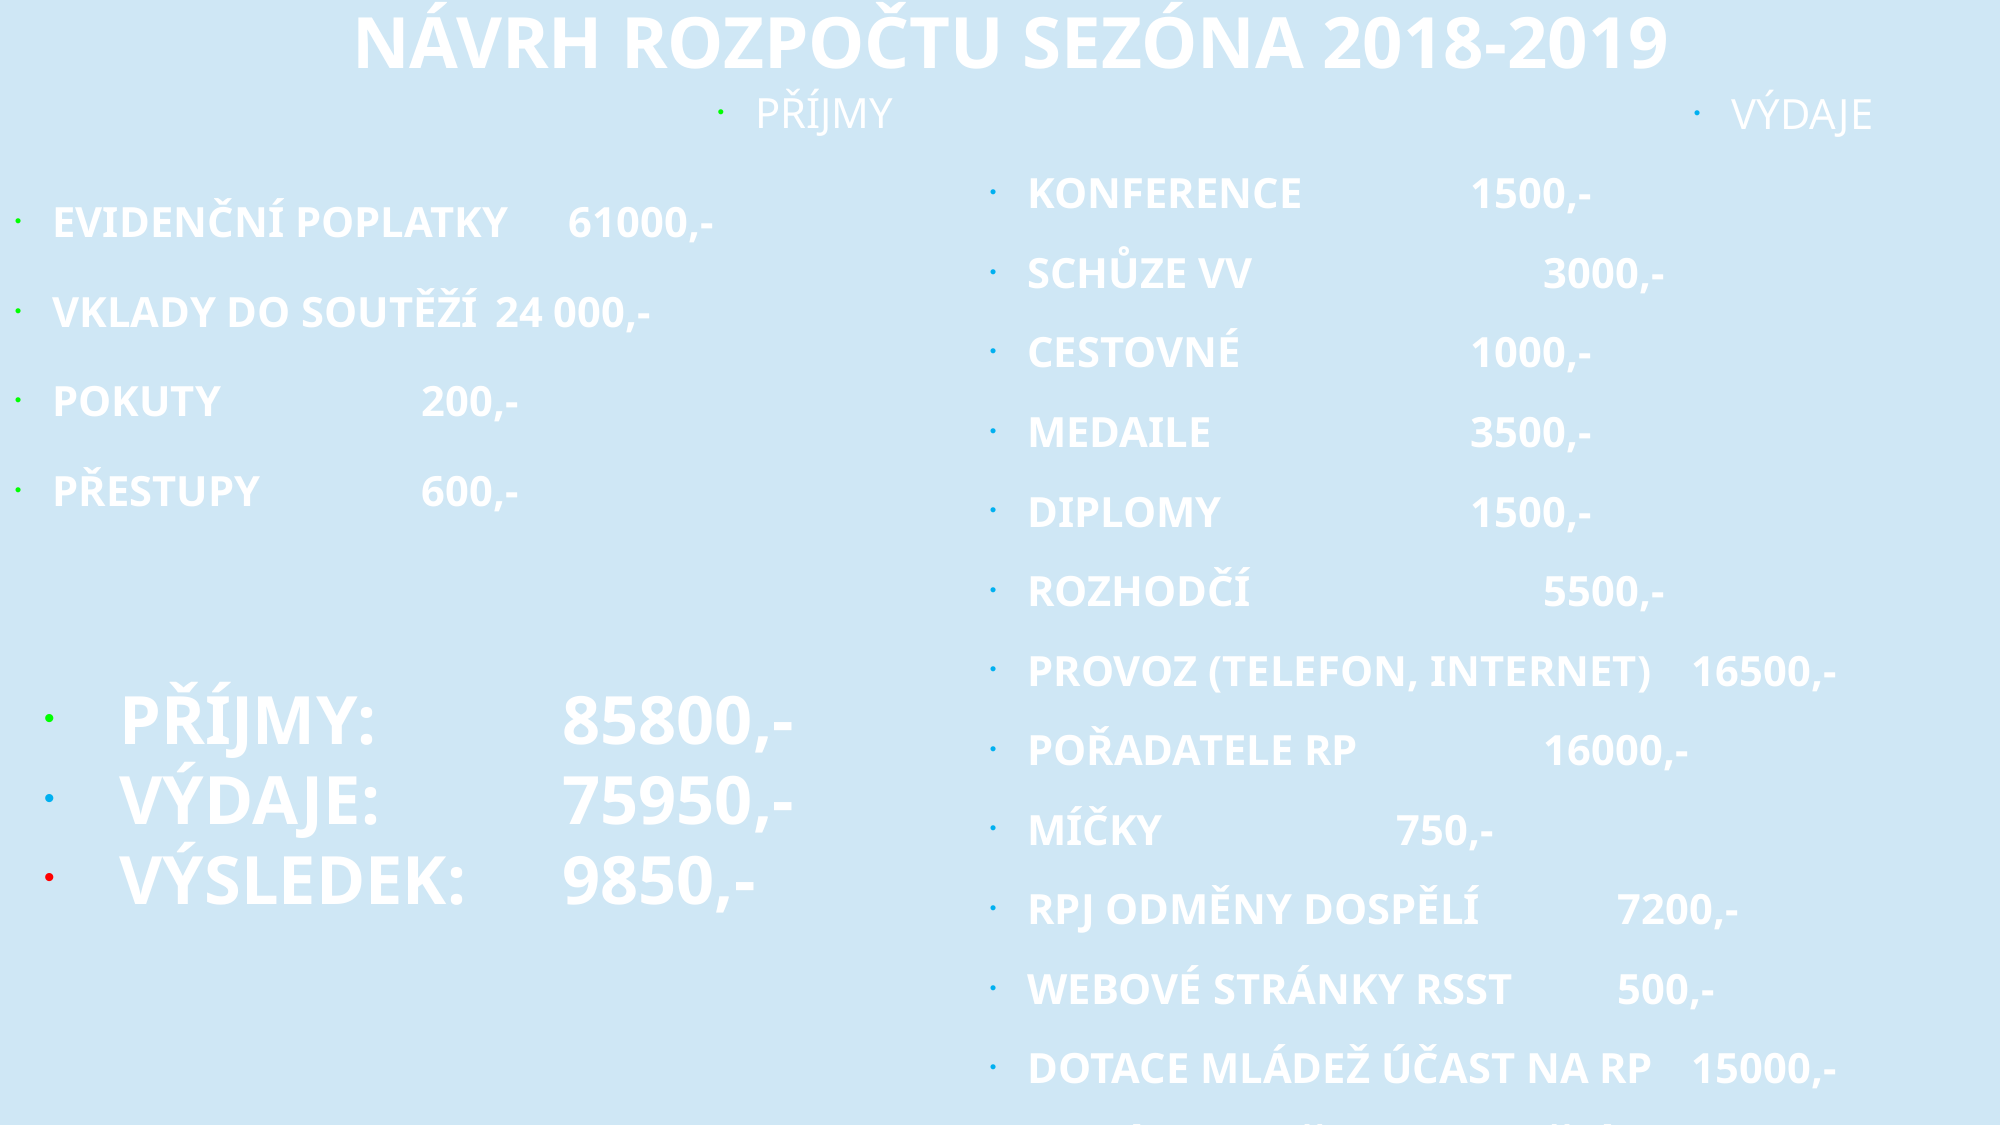

# NÁVRH ROZPOČTU SEZÓNA 2018-2019
PŘÍJMY
VÝDAJE
KONFERENCE			1500,-
SCHŮZE VV				3000,-
CESTOVNÉ				1000,-
MEDAILE				3500,-
DIPLOMY				1500,-
ROZHODČÍ				5500,-
PROVOZ (TELEFON, INTERNET)	16500,-
POŘADATELE RP			16000,-
MÍČKY				750,-
RPJ ODMĚNY DOSPĚLÍ		7200,-
WEBOVÉ STRÁNKY RSST		500,-
DOTACE MLÁDEŽ ÚČAST NA RP	15000,-
POHÁRY DRUŽSTEV DOSPĚLÍ	4000,-
EVIDENČNÍ POPLATKY	61000,-
VKLADY DO SOUTĚŽÍ	24 000,-
POKUTY			200,-
PŘESTUPY			600,-
PŘÍJMY:			85800,-
VÝDAJE:			75950,-
VÝSLEDEK:		9850,-